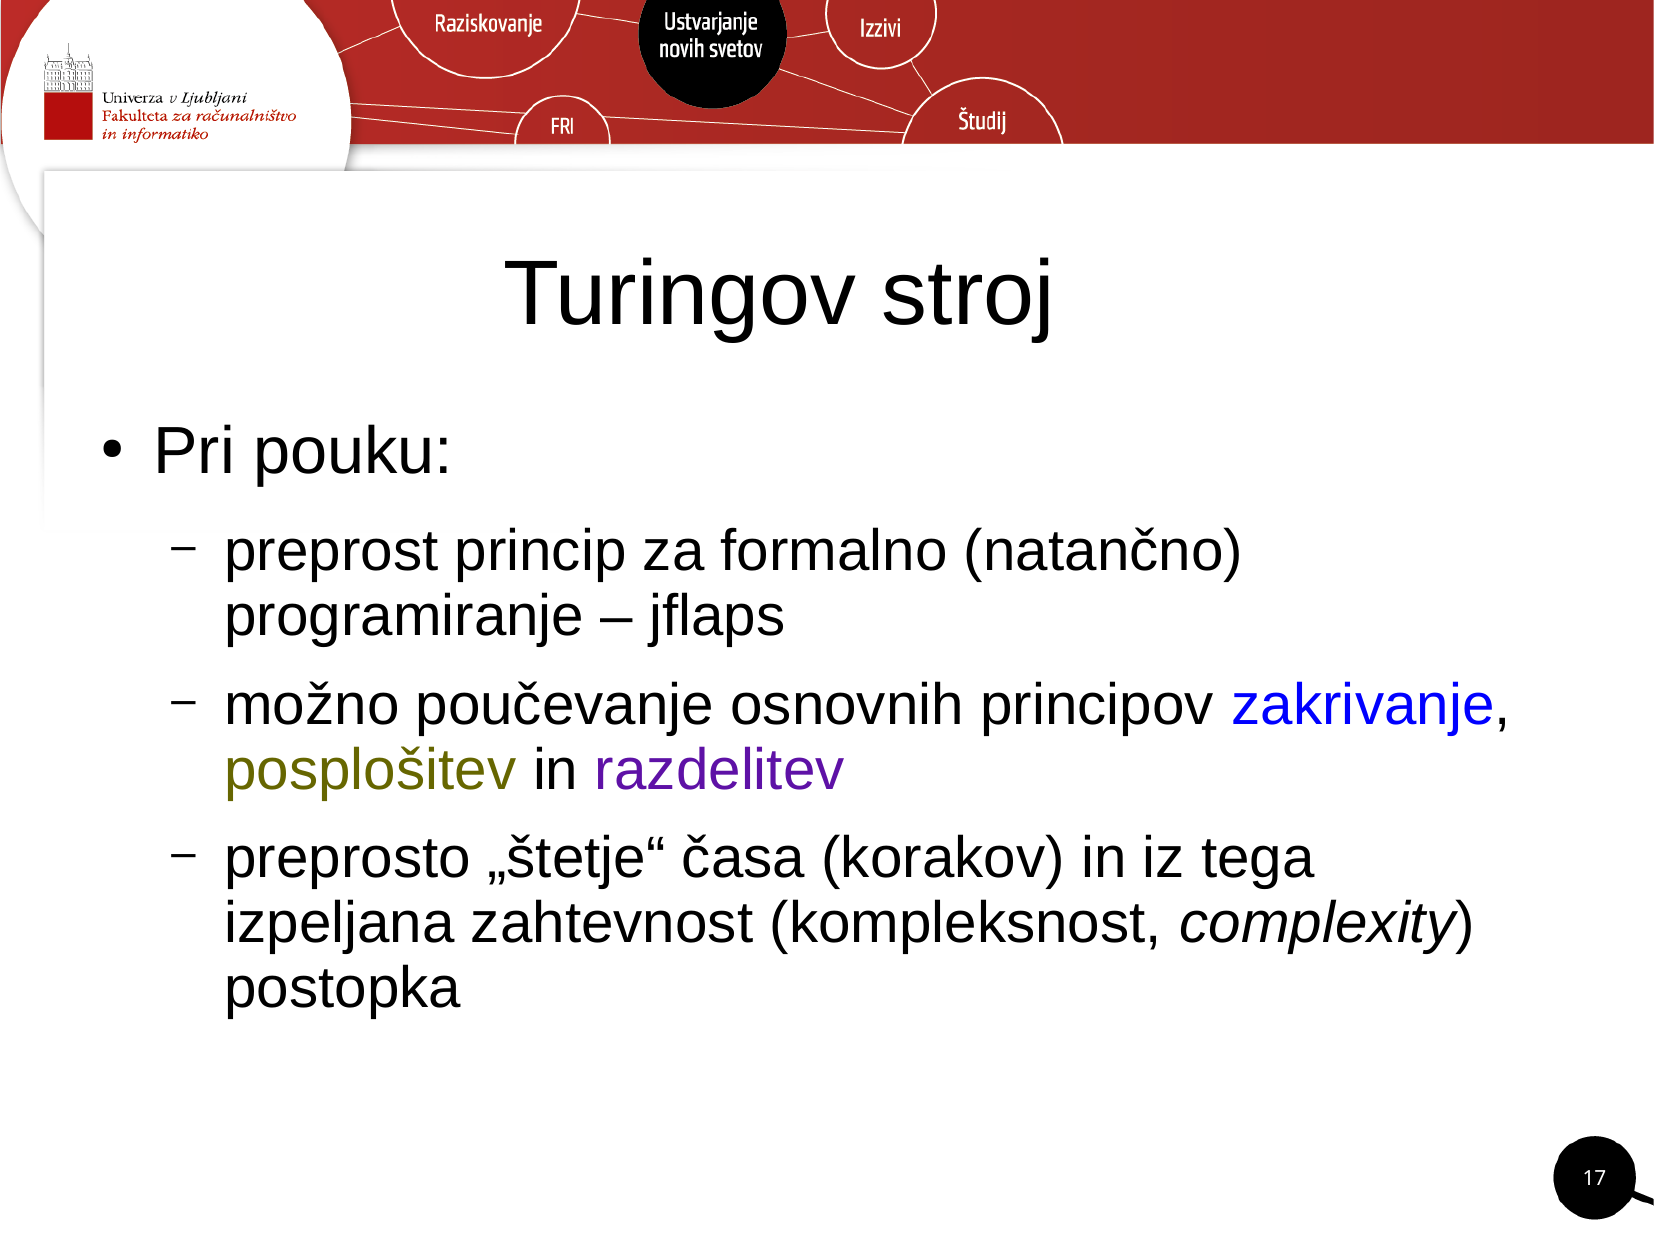

# Turingov stroj
Pri pouku:
preprost princip za formalno (natančno) programiranje – jflaps
možno poučevanje osnovnih principov zakrivanje, posplošitev in razdelitev
preprosto „štetje“ časa (korakov) in iz tega izpeljana zahtevnost (kompleksnost, complexity) postopka